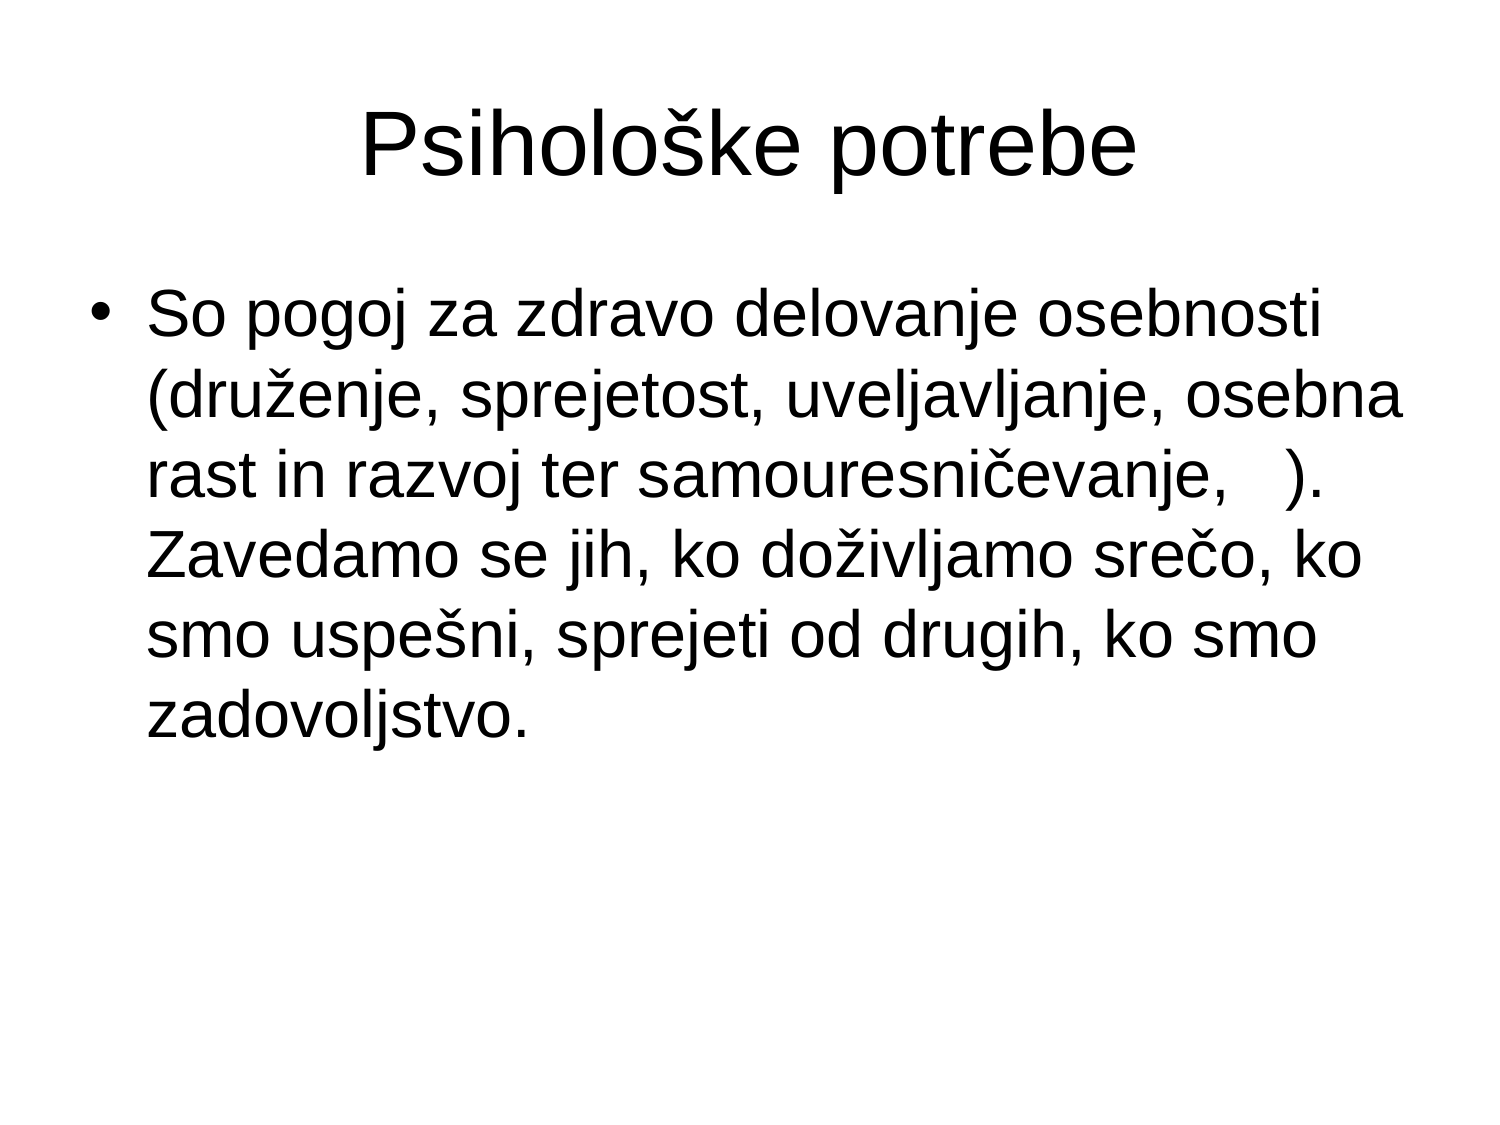

# Psihološke potrebe
So pogoj za zdravo delovanje osebnosti (druženje, sprejetost, uveljavljanje, osebna rast in razvoj ter samouresničevanje, ). Zavedamo se jih, ko doživljamo srečo, ko smo uspešni, sprejeti od drugih, ko smo zadovoljstvo.